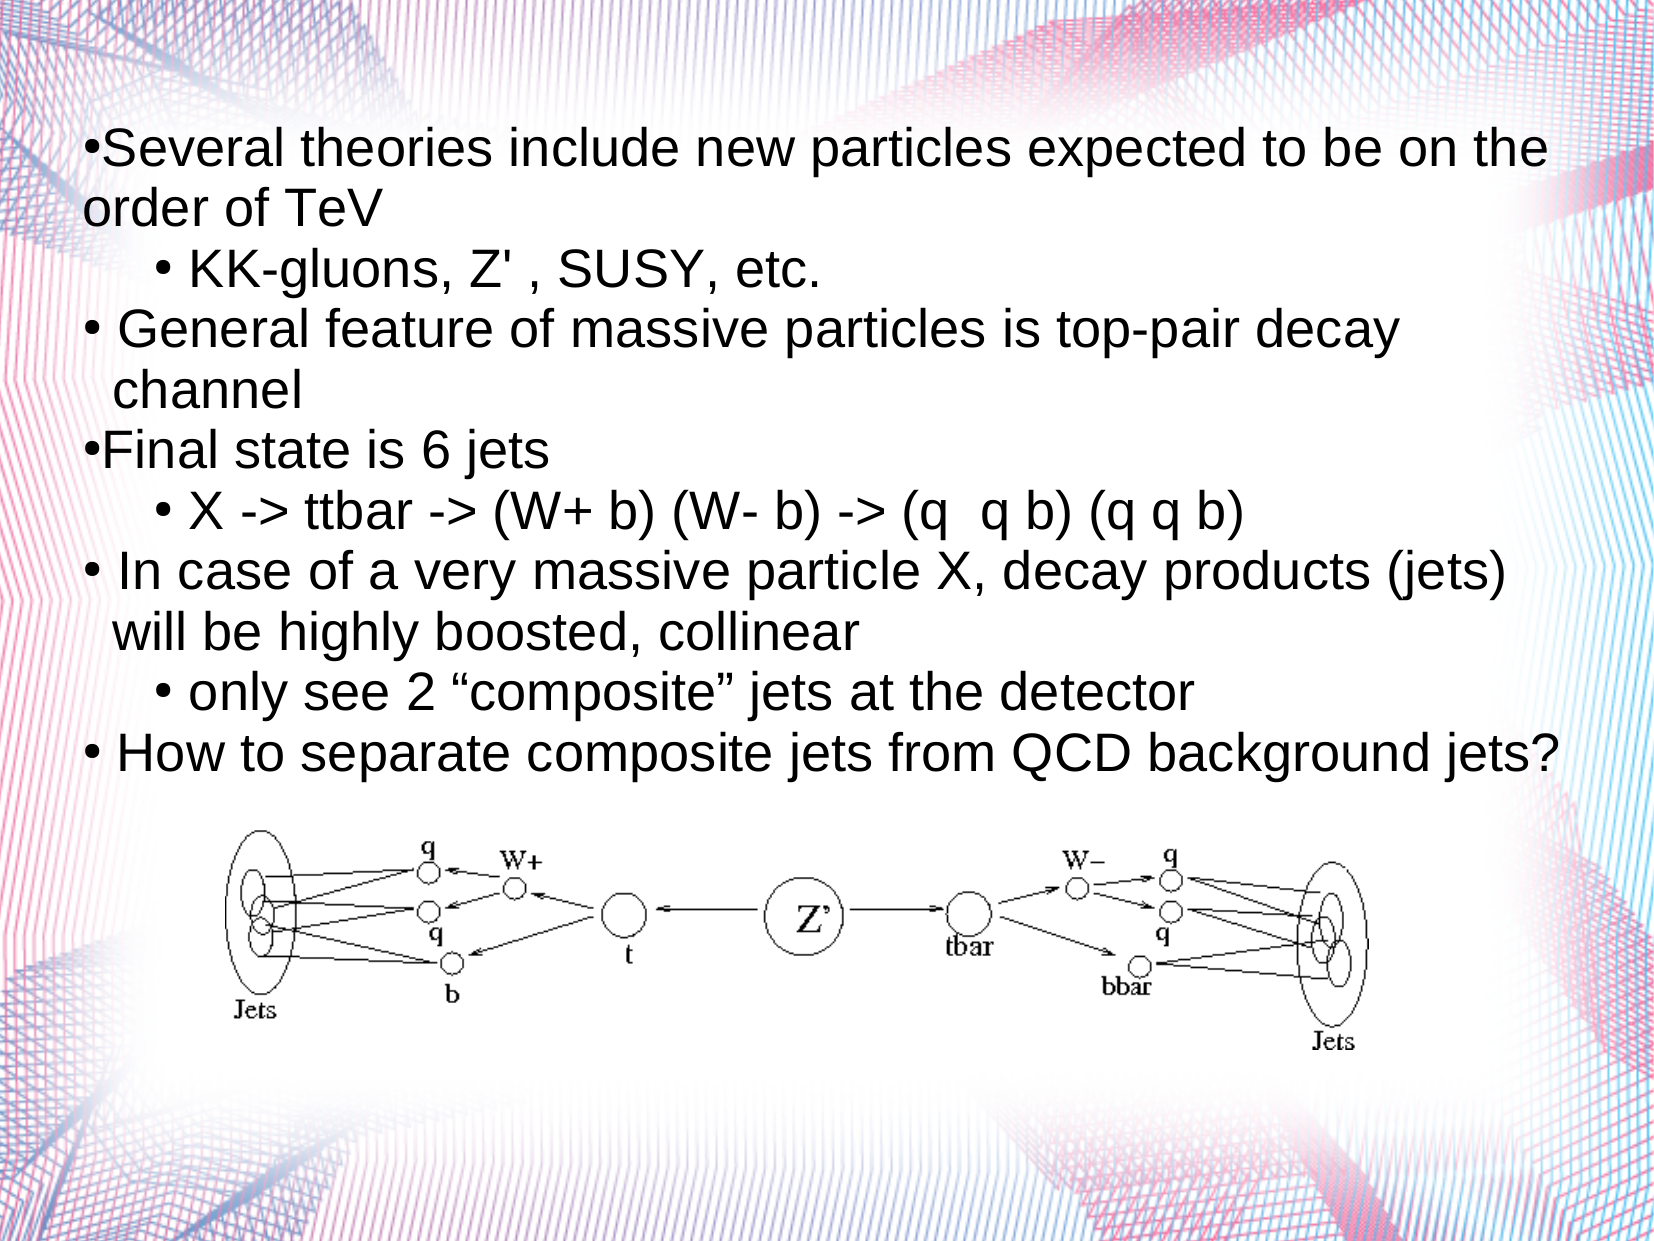

# Several theories include new particles expected to be on the order of TeV
KK-gluons, Z' , SUSY, etc.
 General feature of massive particles is top-pair decay channel
Final state is 6 jets
X -> ttbar -> (W+ b) (W- b) -> (q q b) (q q b)
 In case of a very massive particle X, decay products (jets) will be highly boosted, collinear
only see 2 “composite” jets at the detector
 How to separate composite jets from QCD background jets?